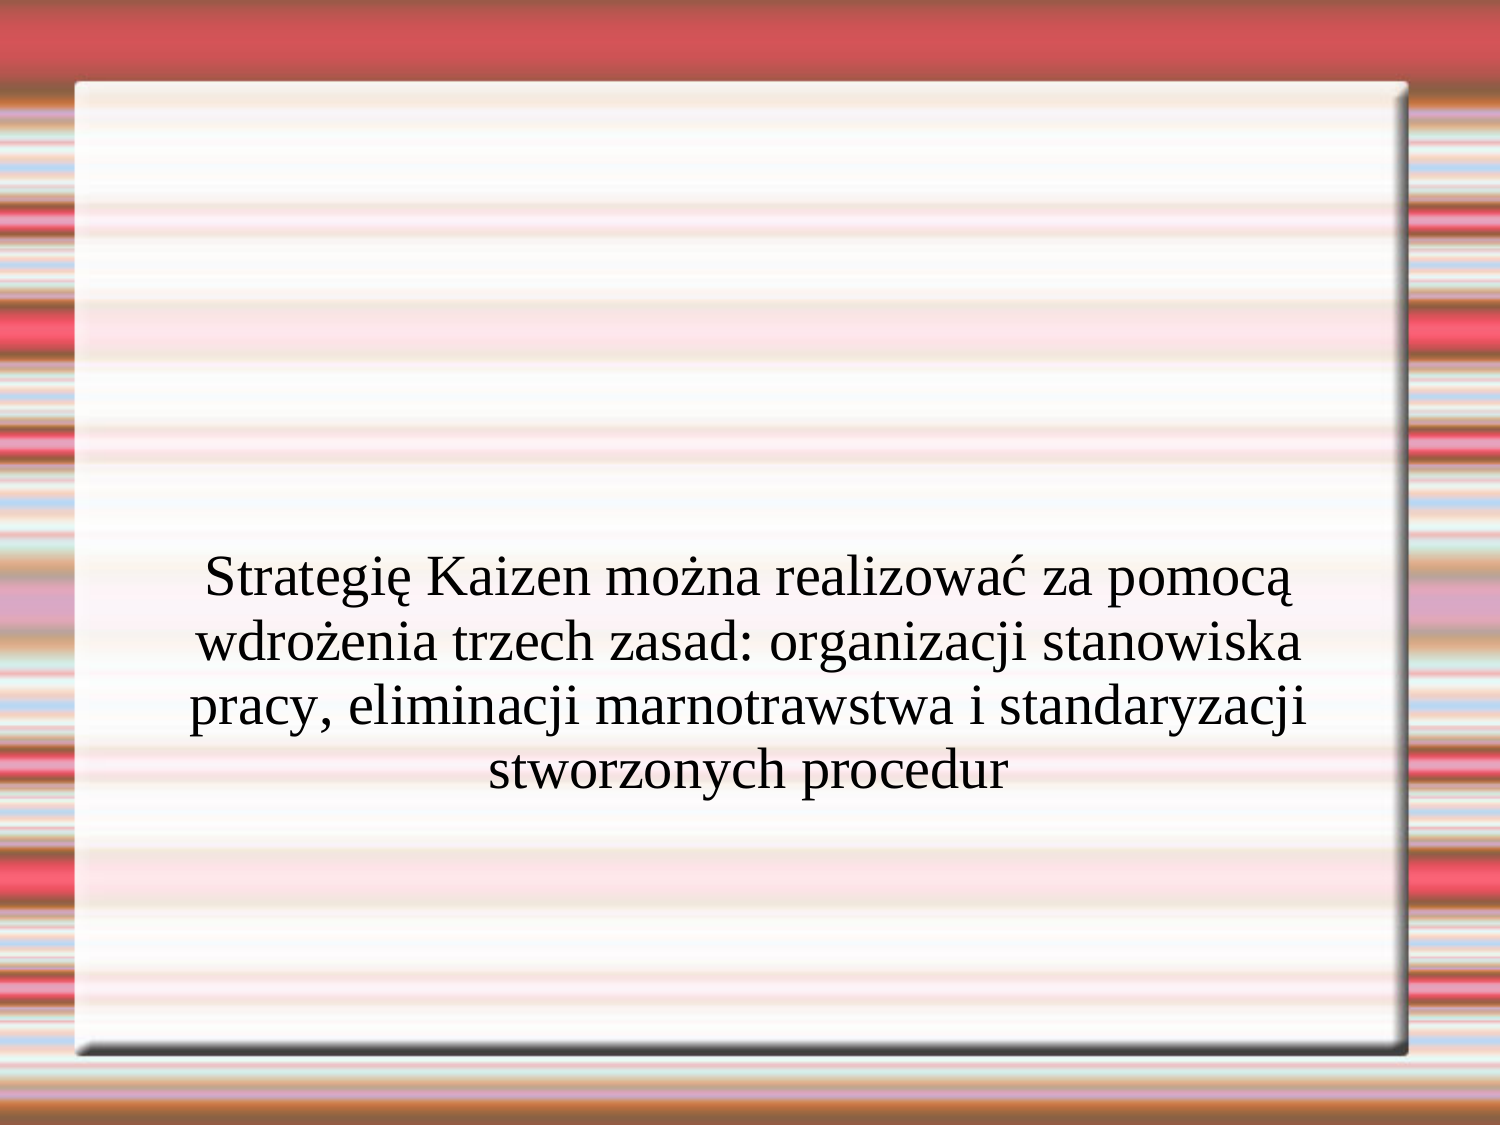

#
Strategię Kaizen można realizować za pomocą wdrożenia trzech zasad: organizacji stanowiska pracy, eliminacji marnotrawstwa i standaryzacji stworzonych procedur